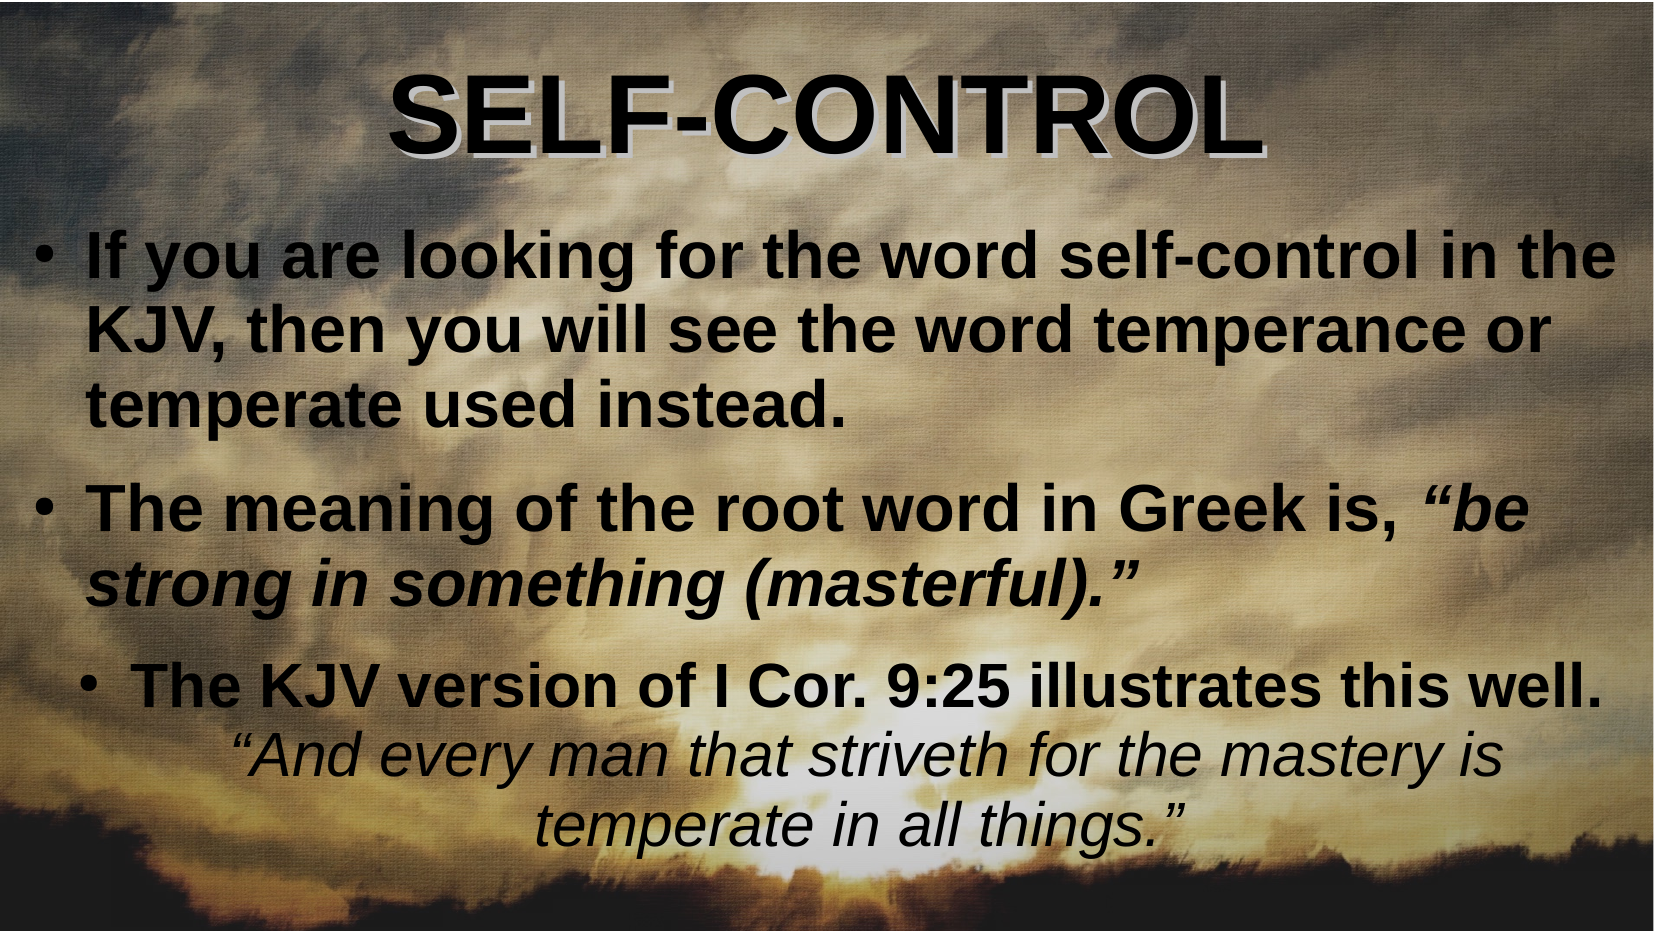

# SELF-CONTROL
If you are looking for the word self-control in the KJV, then you will see the word temperance or temperate used instead.
The meaning of the root word in Greek is, “be strong in something (masterful).”
The KJV version of I Cor. 9:25 illustrates this well. “And every man that striveth for the mastery is temperate in all things.”